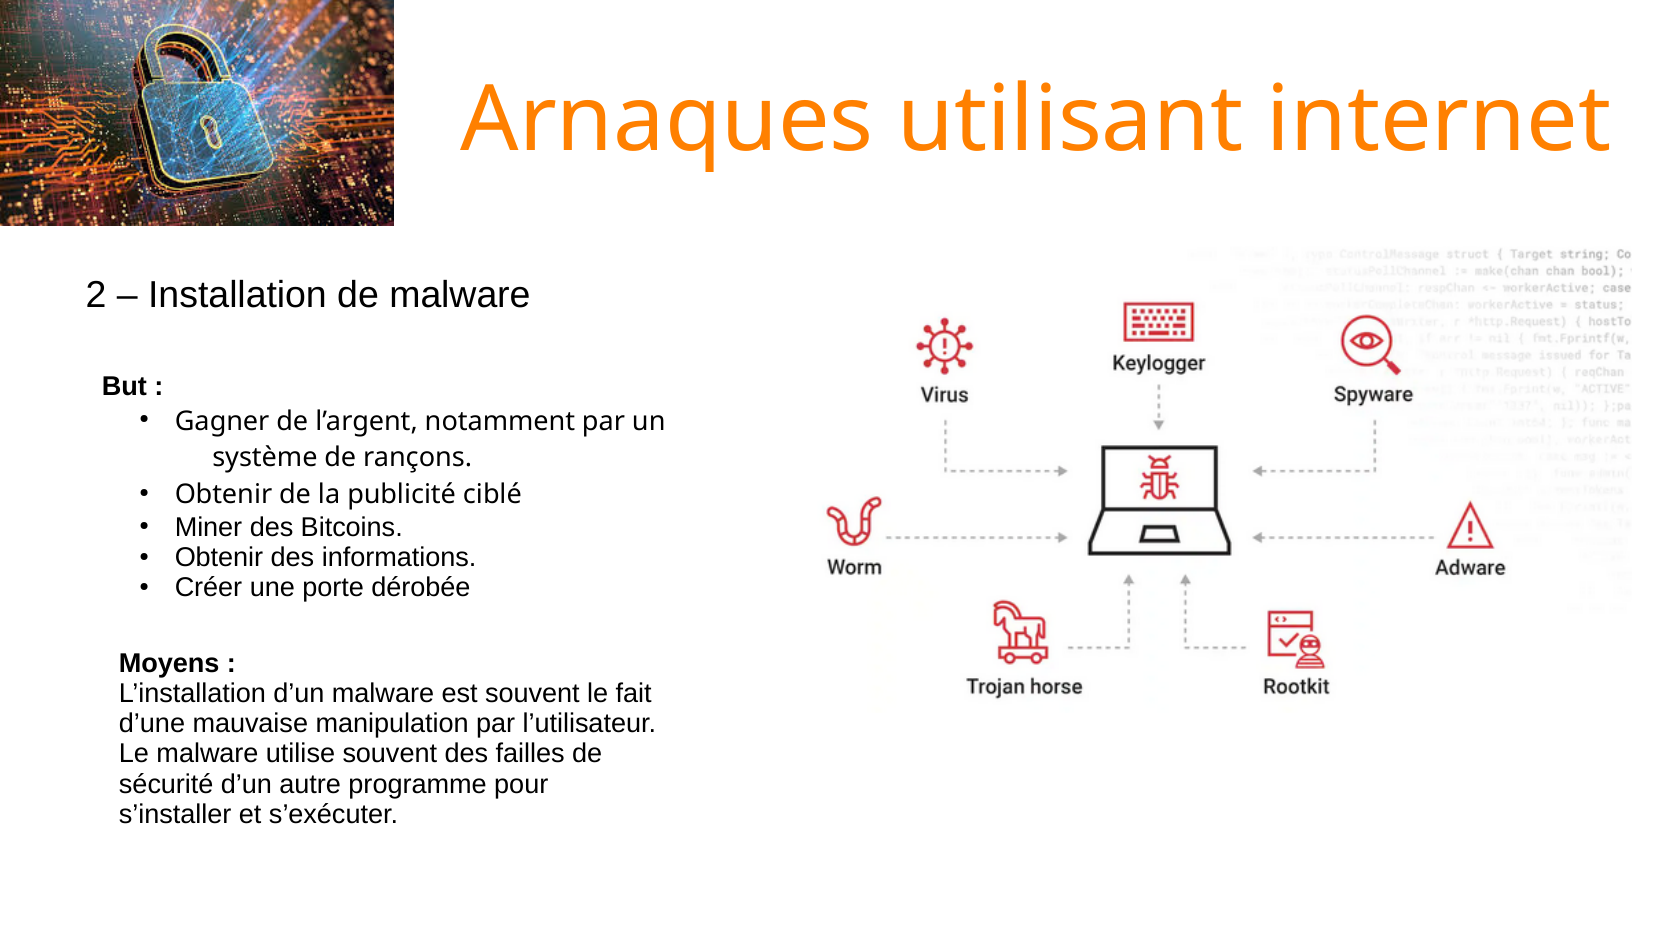

# Arnaques utilisant internet
2 – Installation de malware
But :
Gagner de l’argent, notamment par un système de rançons.
Obtenir de la publicité ciblé
Miner des Bitcoins.
Obtenir des informations.
Créer une porte dérobée
Moyens :
L’installation d’un malware est souvent le fait d’une mauvaise manipulation par l’utilisateur. Le malware utilise souvent des failles de sécurité d’un autre programme pour s’installer et s’exécuter.